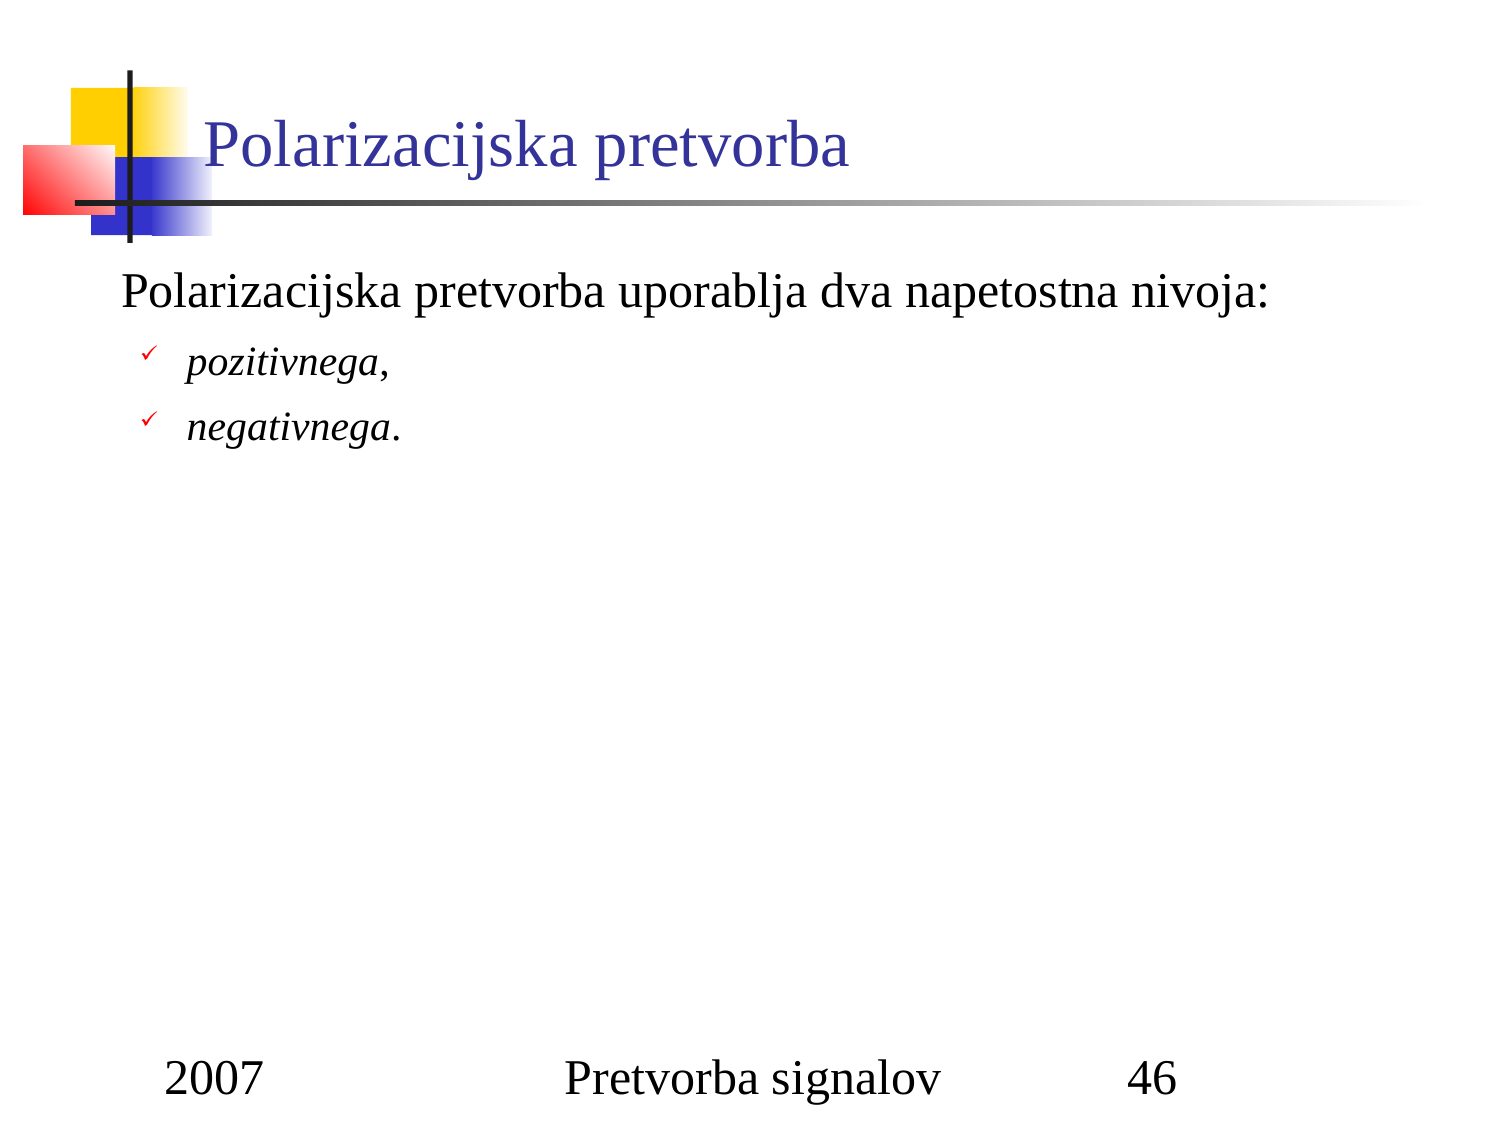

# Polarizacijska pretvorba
	Polarizacijska pretvorba uporablja dva napetostna nivoja:
pozitivnega,
negativnega.
2007
Pretvorba signalov
46